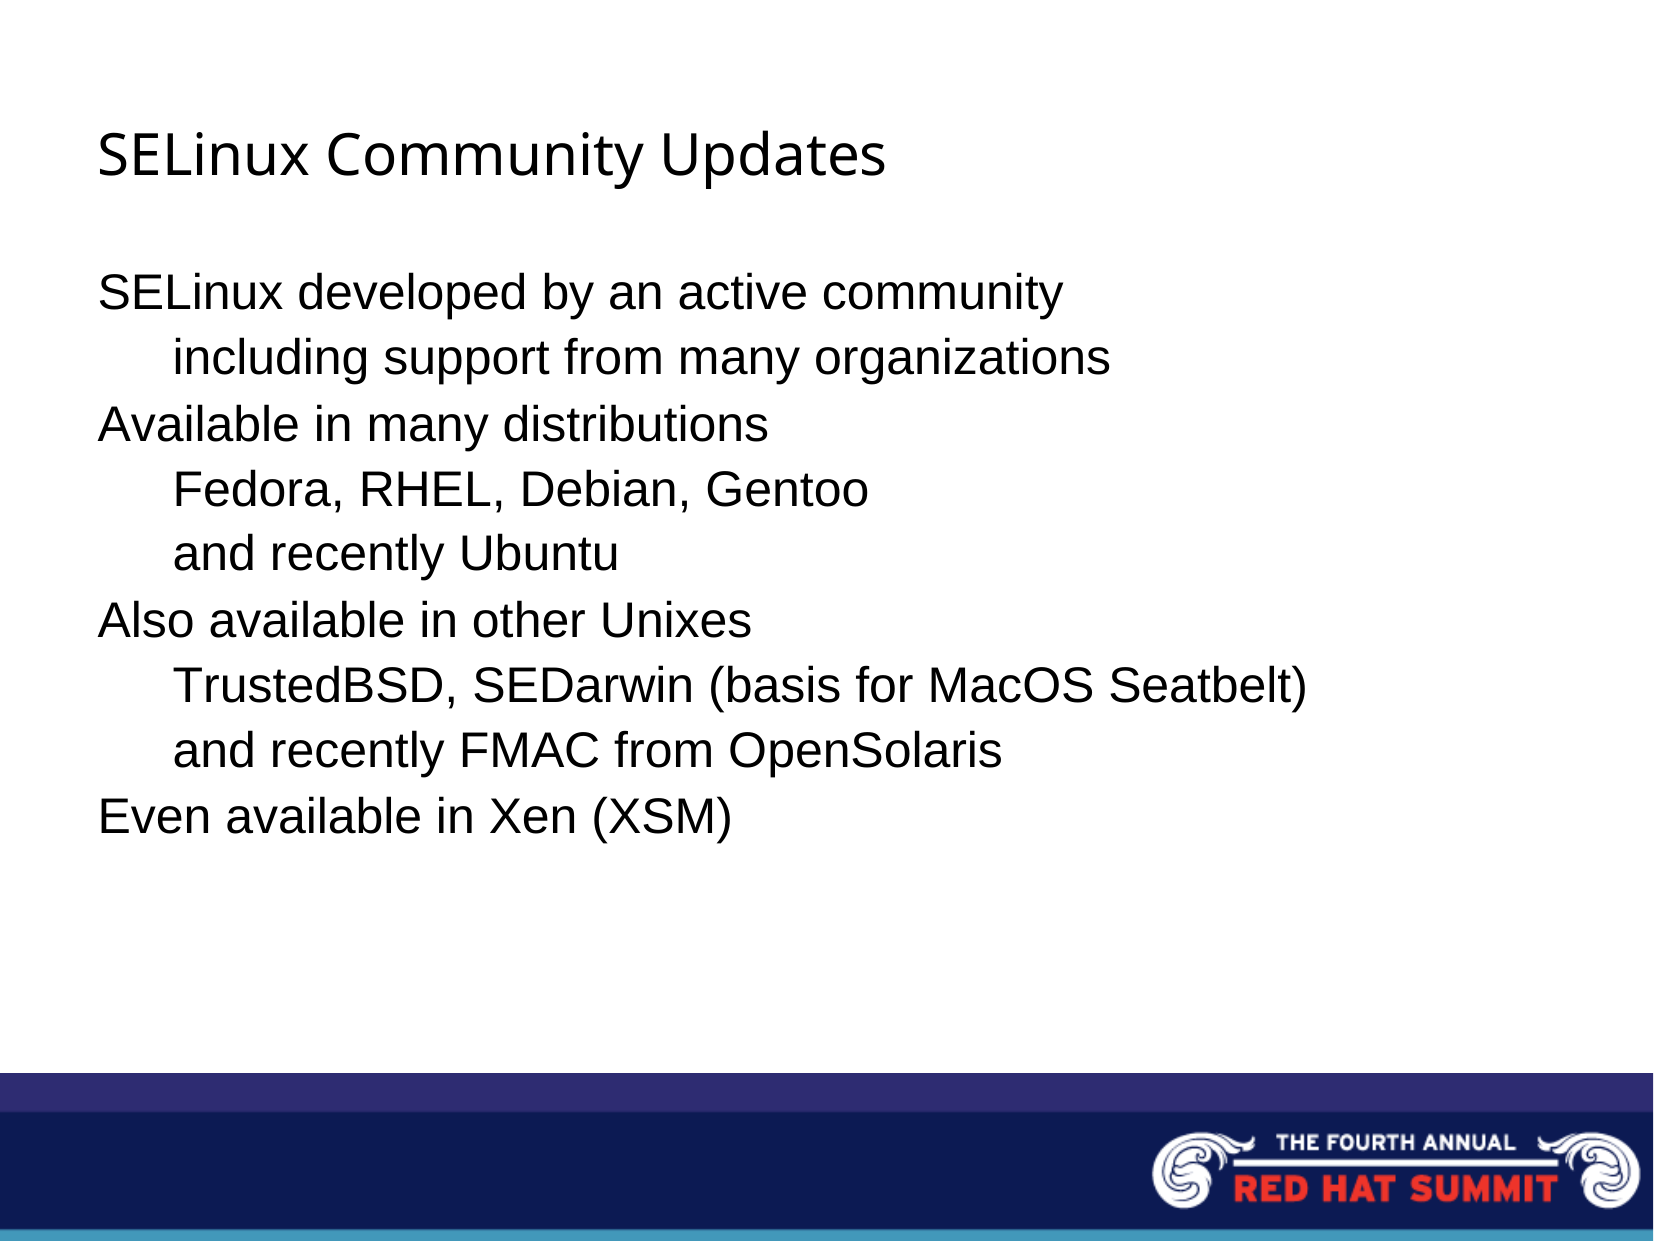

# SELinux Community Updates
SELinux developed by an active community
including support from many organizations
Available in many distributions
Fedora, RHEL, Debian, Gentoo
and recently Ubuntu
Also available in other Unixes
TrustedBSD, SEDarwin (basis for MacOS Seatbelt)
and recently FMAC from OpenSolaris
Even available in Xen (XSM)